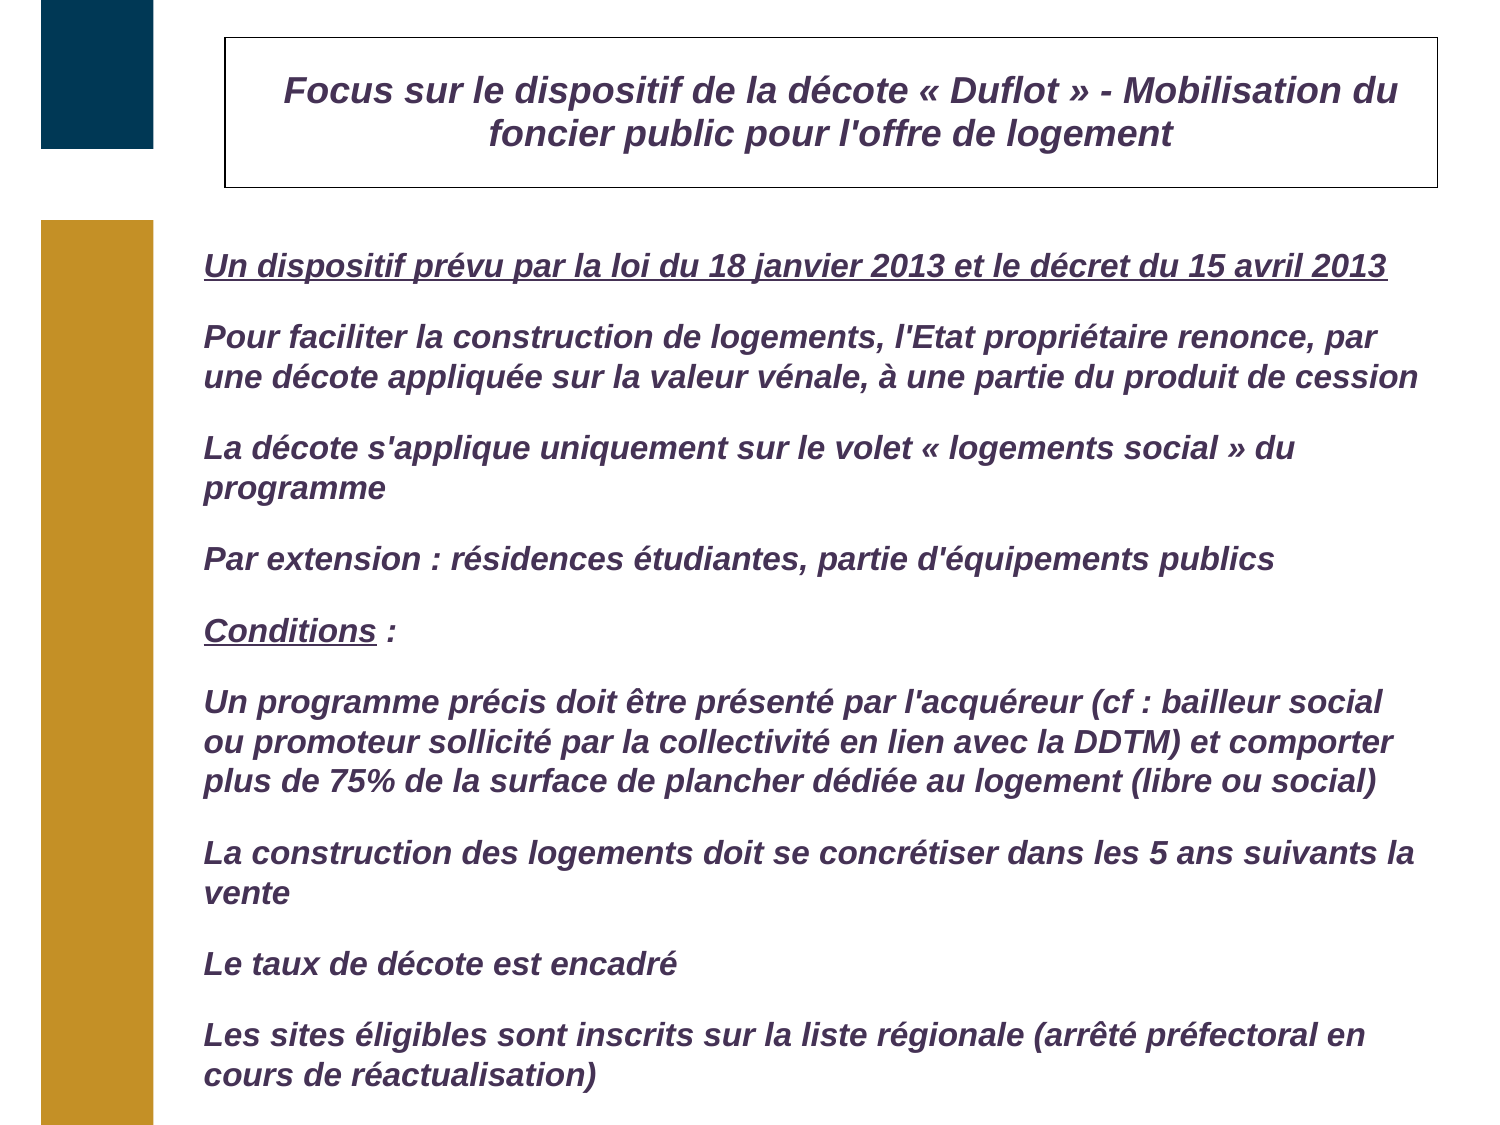

Focus sur le dispositif de la décote « Duflot » - Mobilisation du foncier public pour l'offre de logement
Un dispositif prévu par la loi du 18 janvier 2013 et le décret du 15 avril 2013
Pour faciliter la construction de logements, l'Etat propriétaire renonce, par une décote appliquée sur la valeur vénale, à une partie du produit de cession
La décote s'applique uniquement sur le volet « logements social » du programme
Par extension : résidences étudiantes, partie d'équipements publics
Conditions :
Un programme précis doit être présenté par l'acquéreur (cf : bailleur social ou promoteur sollicité par la collectivité en lien avec la DDTM) et comporter plus de 75% de la surface de plancher dédiée au logement (libre ou social)
La construction des logements doit se concrétiser dans les 5 ans suivants la vente
Le taux de décote est encadré
Les sites éligibles sont inscrits sur la liste régionale (arrêté préfectoral en cours de réactualisation)
20